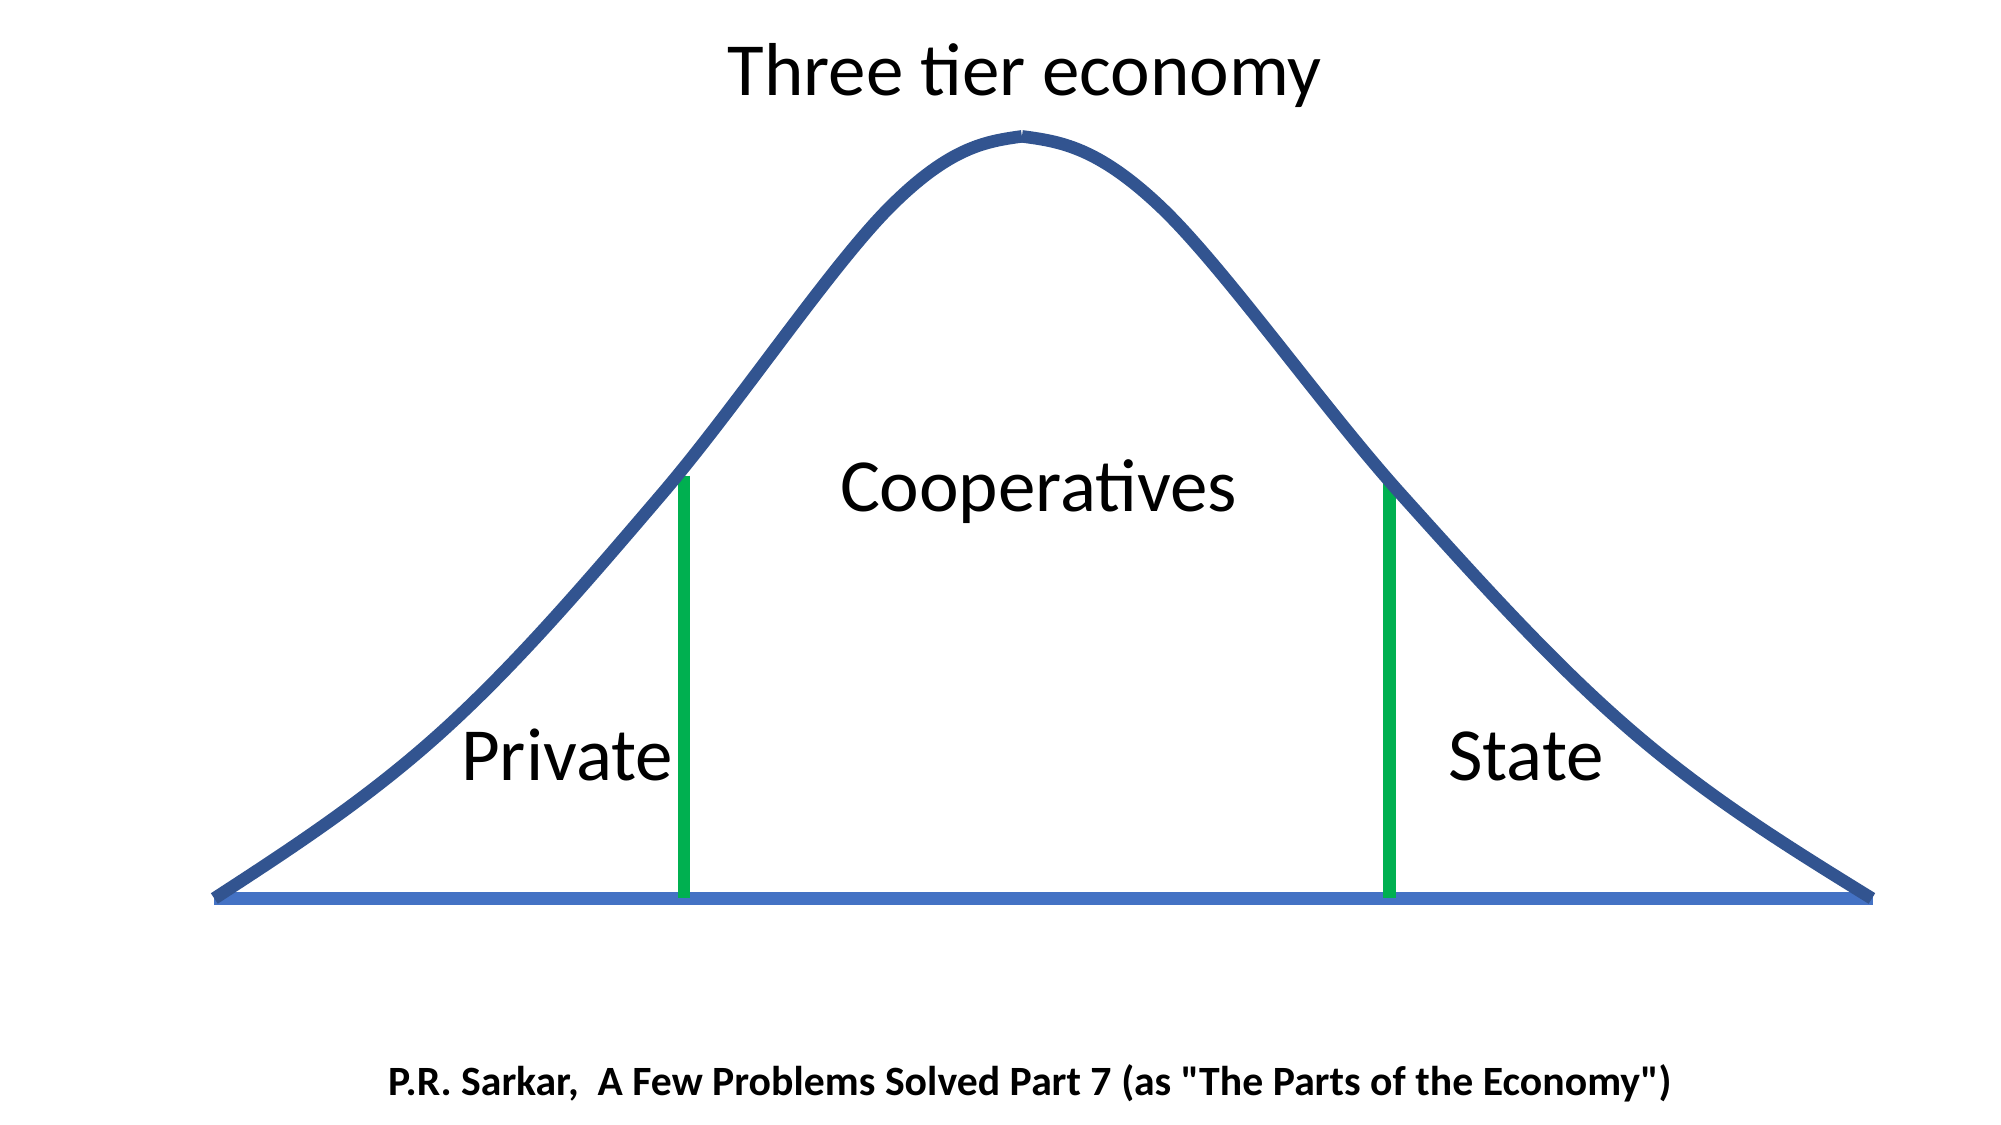

Three tier economy
Cooperatives
Private
State
P.R. Sarkar, A Few Problems Solved Part 7 (as "The Parts of the Economy")